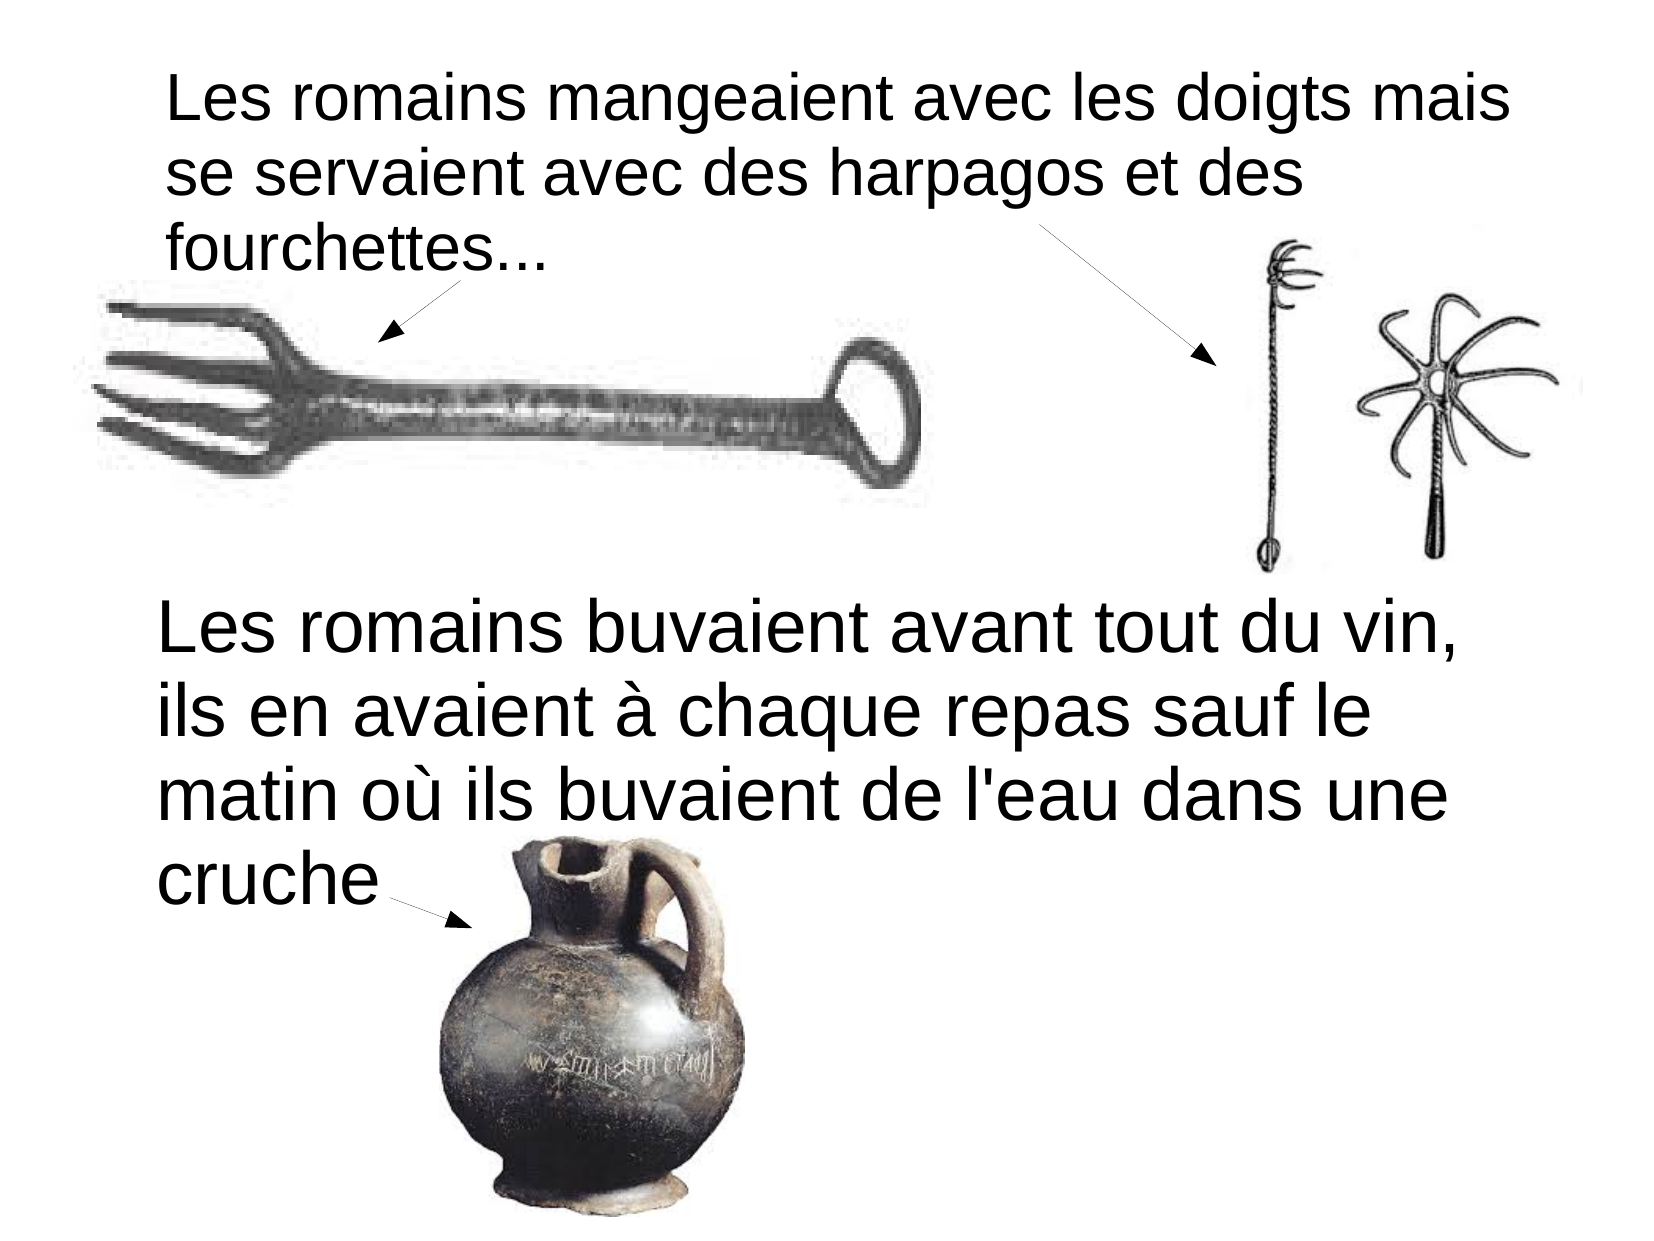

# Les romains mangeaient avec les doigts mais se servaient avec des harpagos et des fourchettes...
Les romains buvaient avant tout du vin, ils en avaient à chaque repas sauf le matin où ils buvaient de l'eau dans une cruche